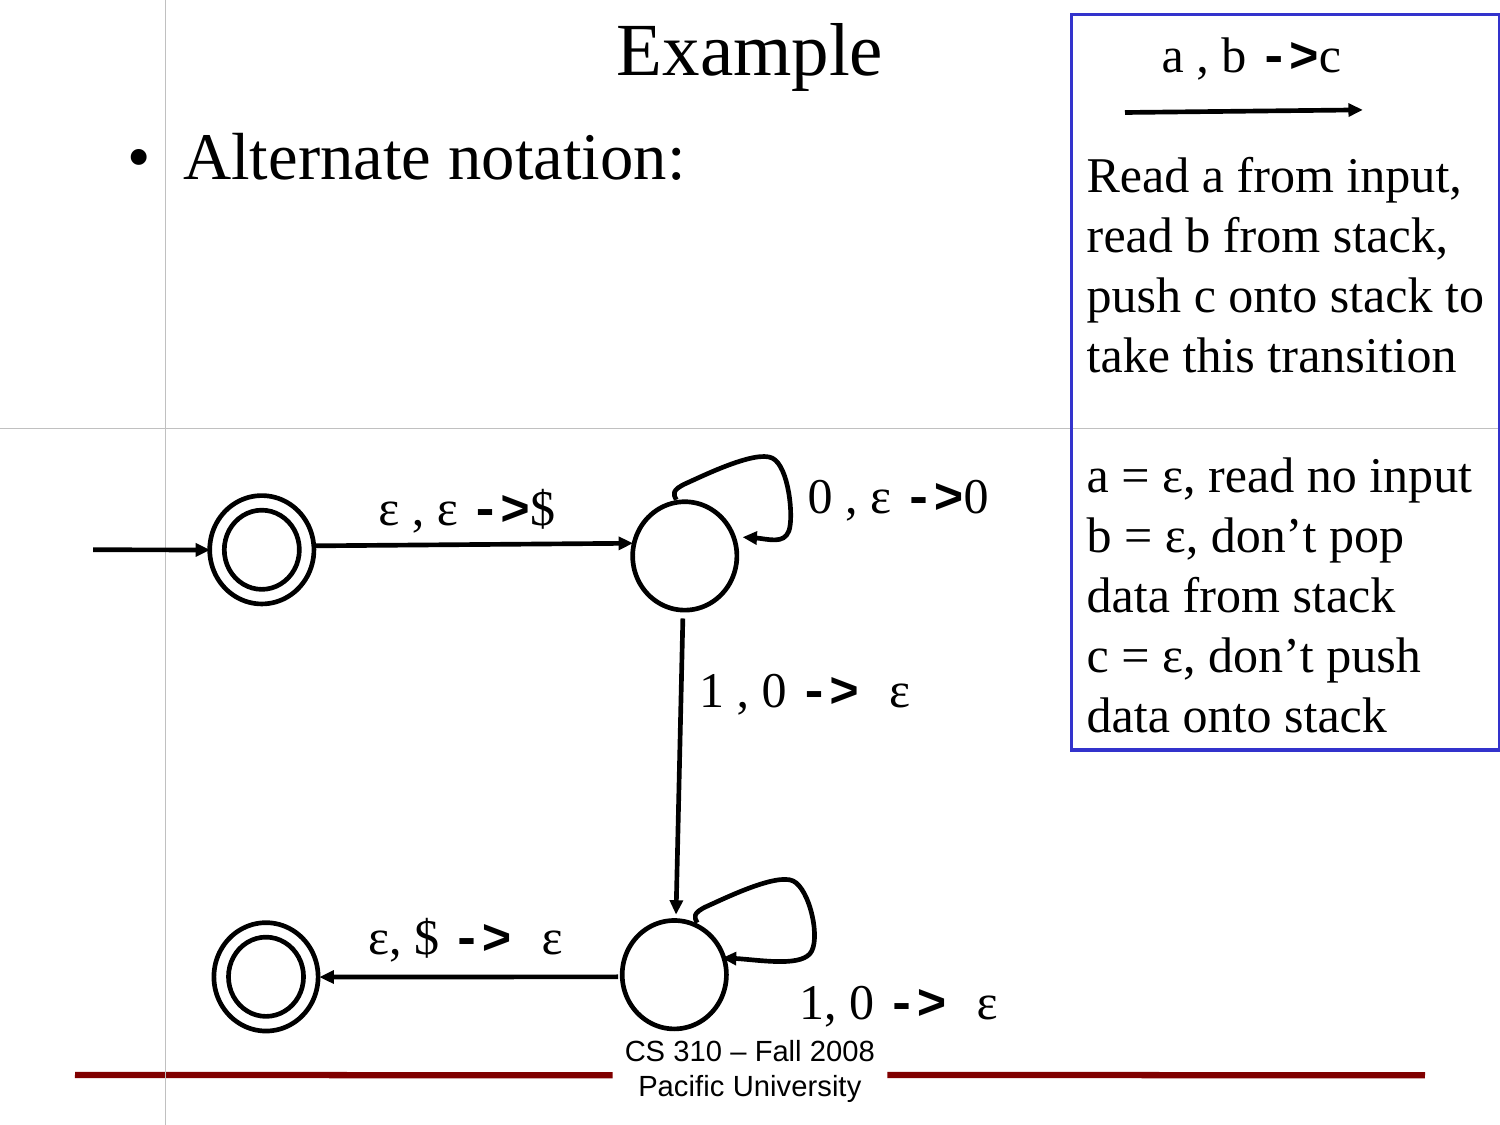

# Example
 a , b ->c
Read a from input, read b from stack, push c onto stack to take this transition
a = ε, read no input
b = ε, don’t pop data from stack
c = ε, don’t push data onto stack
Alternate notation:
0 , ε ->0
ε , ε ->$
1 , 0 -> ε
ε, $ -> ε
1, 0 -> ε